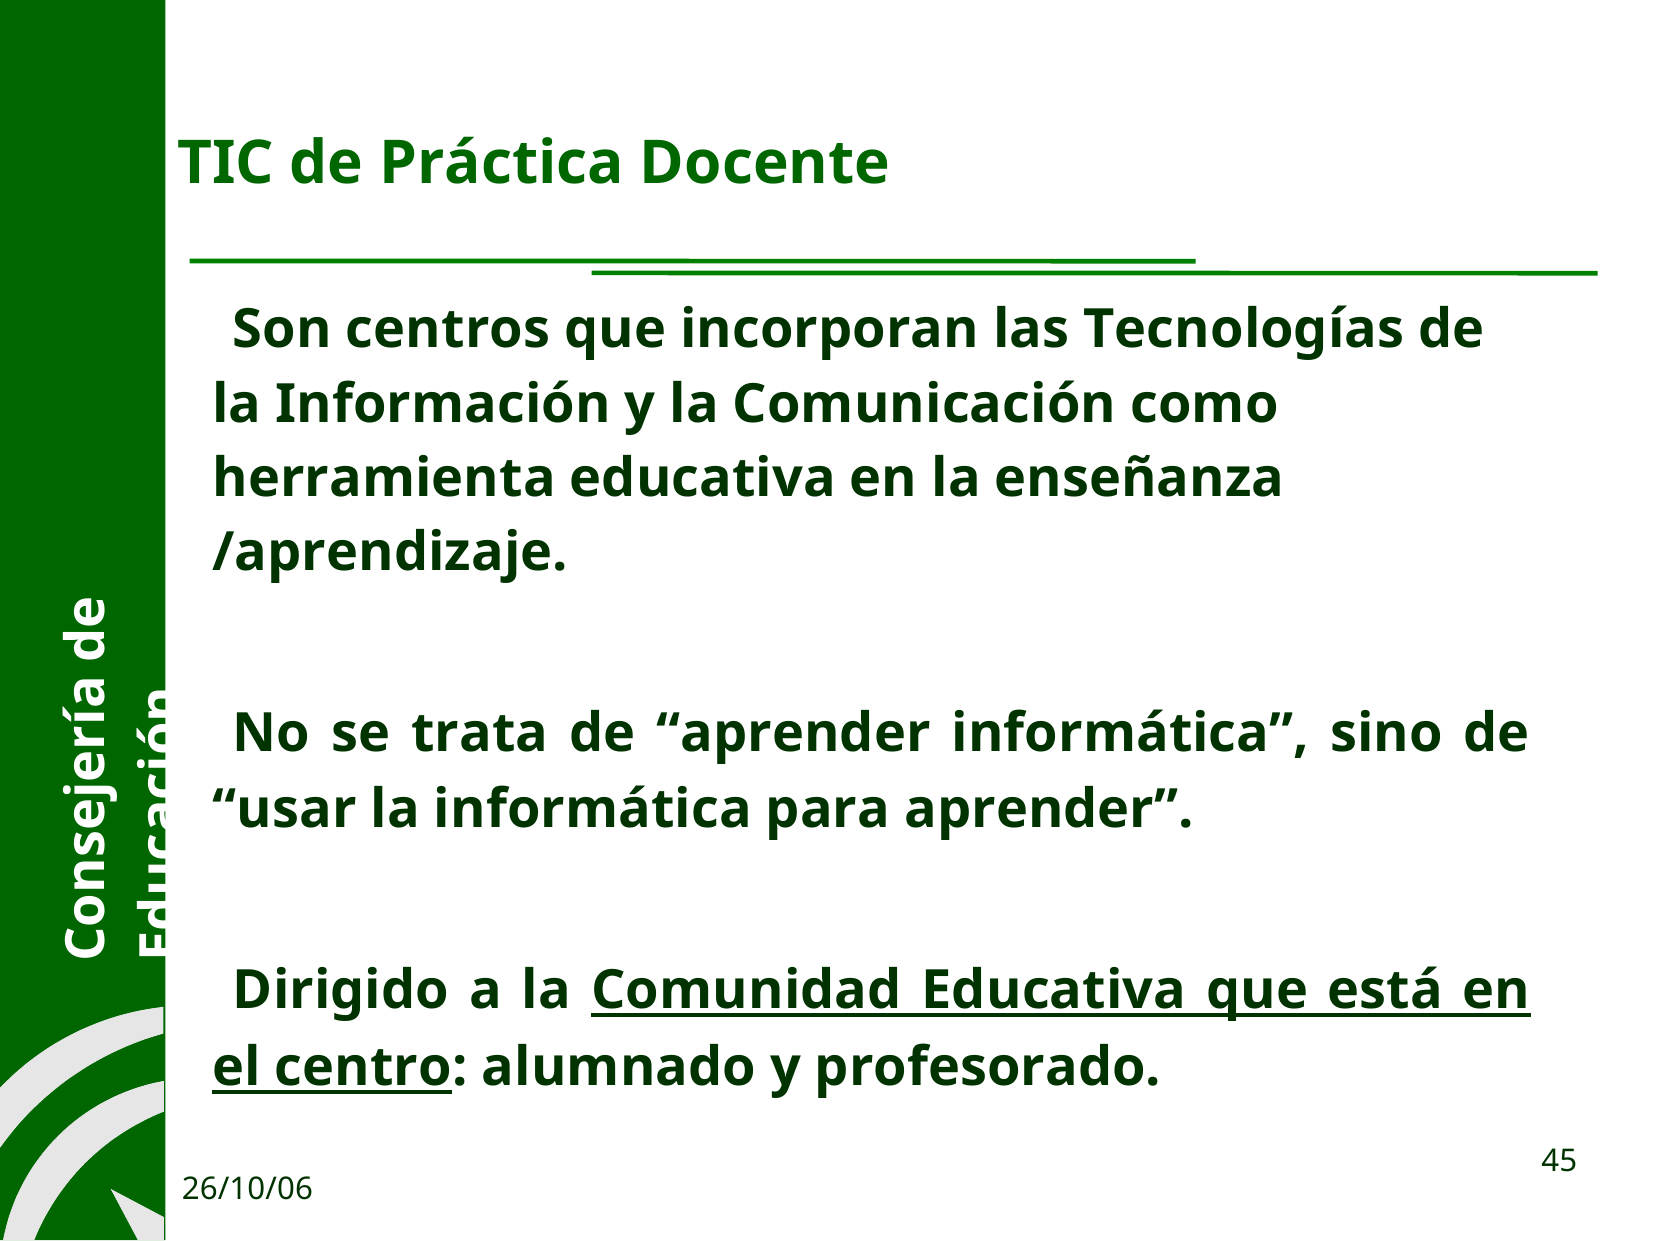

TIC de Práctica Docente
# Son centros que incorporan las Tecnologías de la Información y la Comunicación como herramienta educativa en la enseñanza /aprendizaje.
No se trata de “aprender informática”, sino de “usar la informática para aprender”.
Dirigido a la Comunidad Educativa que está en el centro: alumnado y profesorado.
45